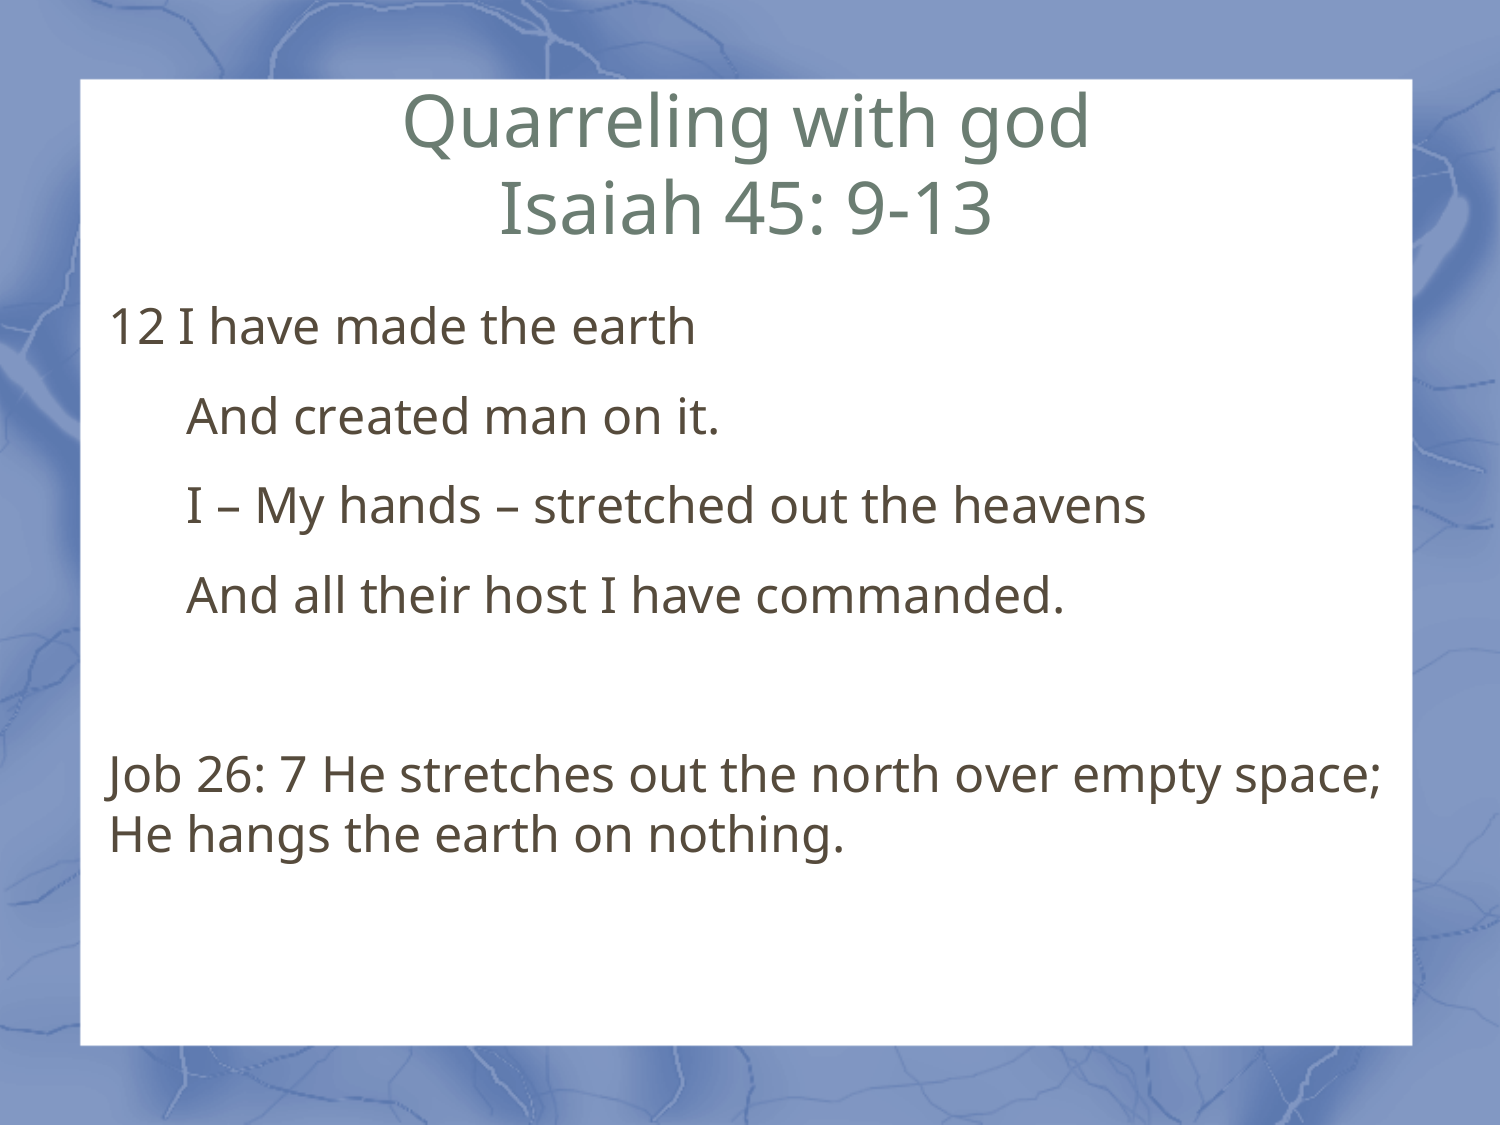

# Quarreling with god Isaiah 45: 9-13
12 I have made the earth
 And created man on it.
 I – My hands – stretched out the heavens
 And all their host I have commanded.
Job 26: 7 He stretches out the north over empty space; He hangs the earth on nothing.